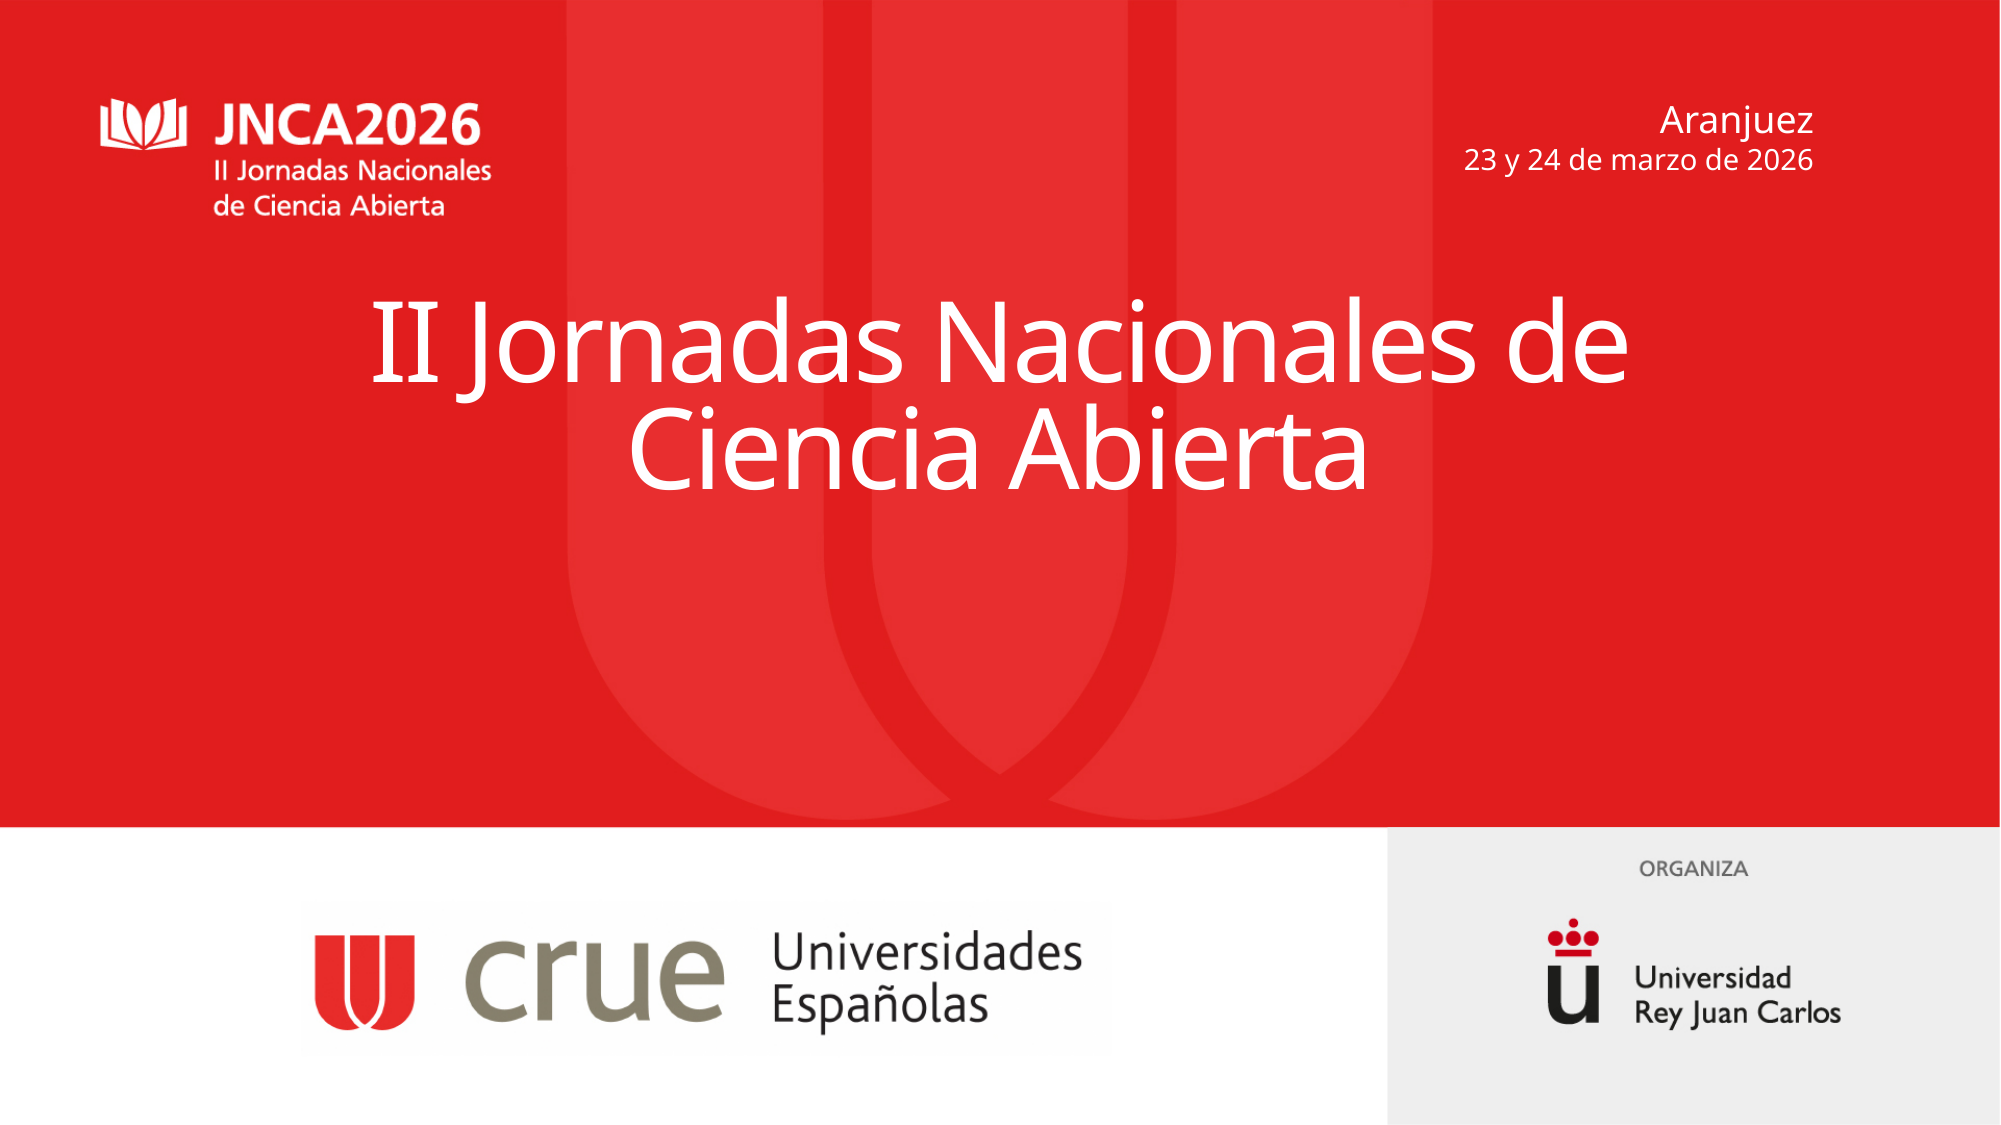

# II Jornadas Nacionales de Ciencia Abierta